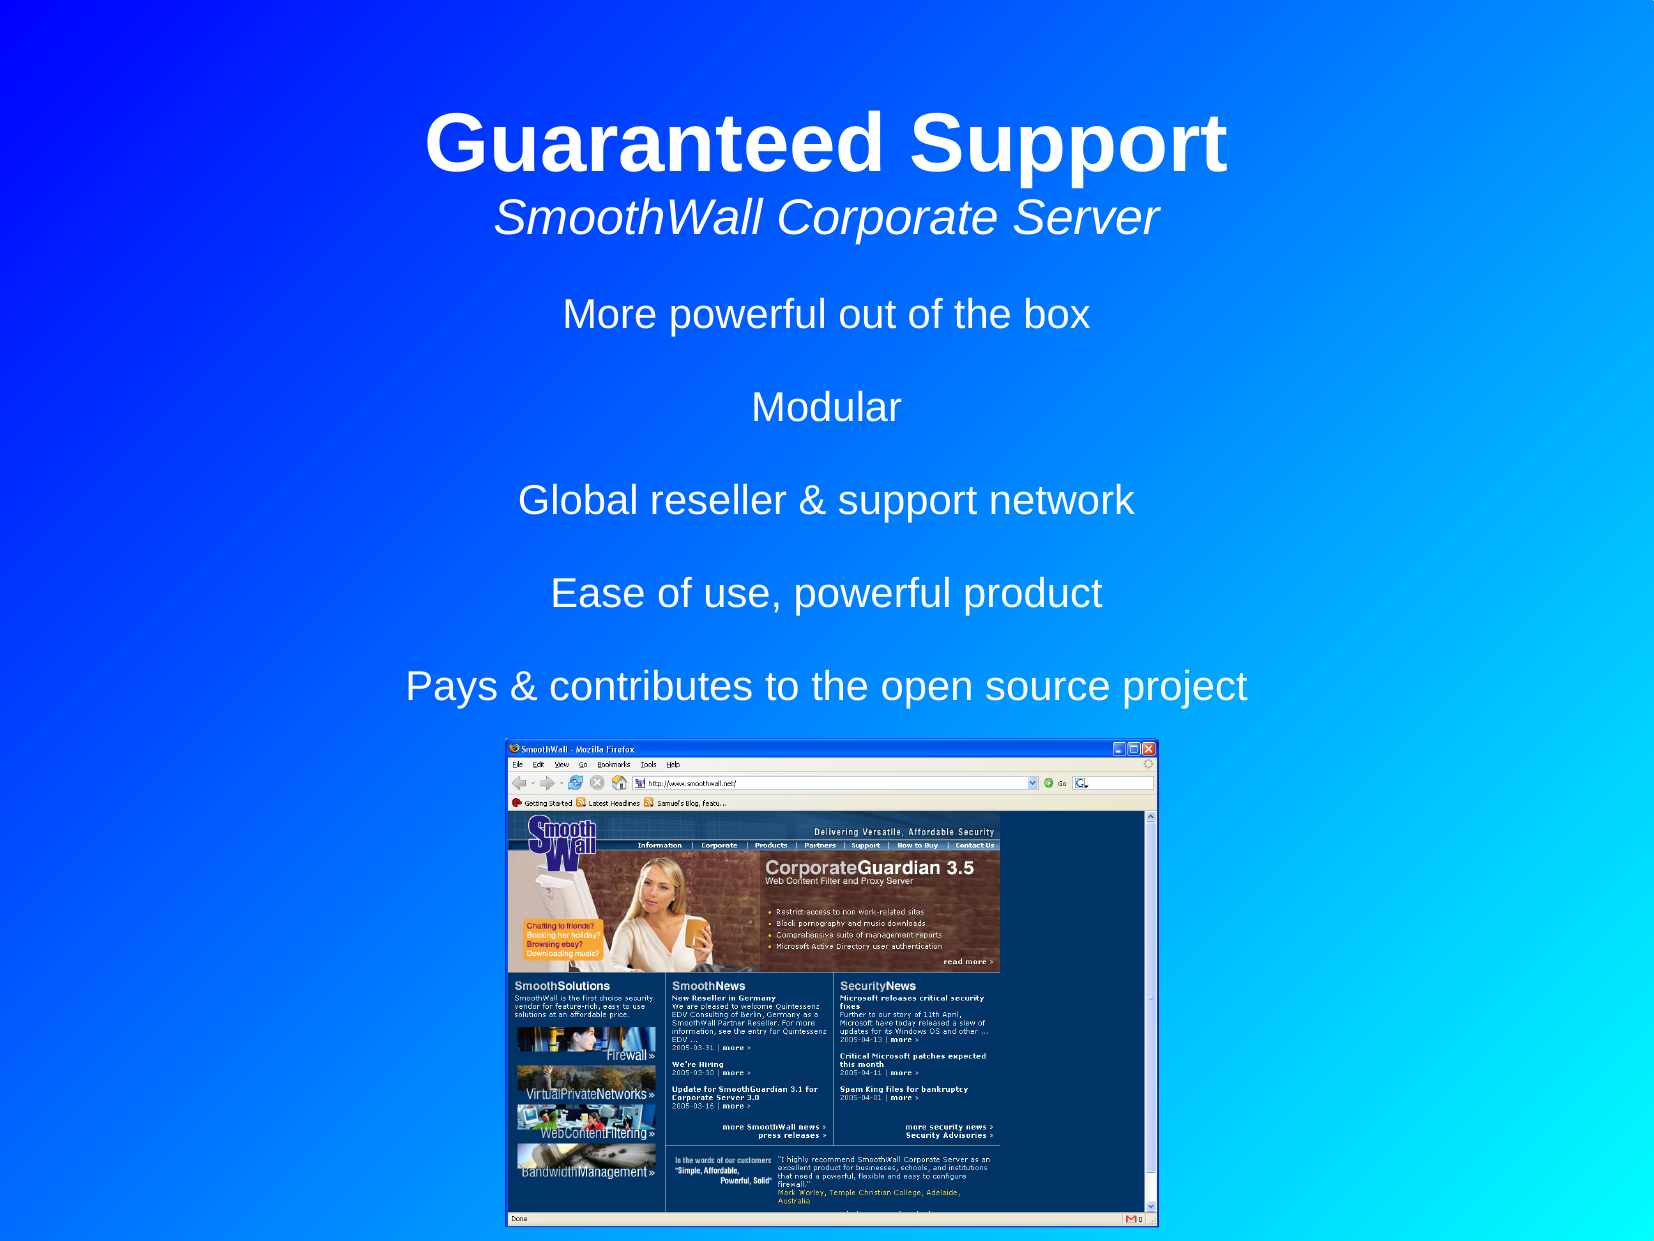

Guaranteed Support
SmoothWall Corporate Server
More powerful out of the box
Modular
Global reseller & support network
Ease of use, powerful product
Pays & contributes to the open source project